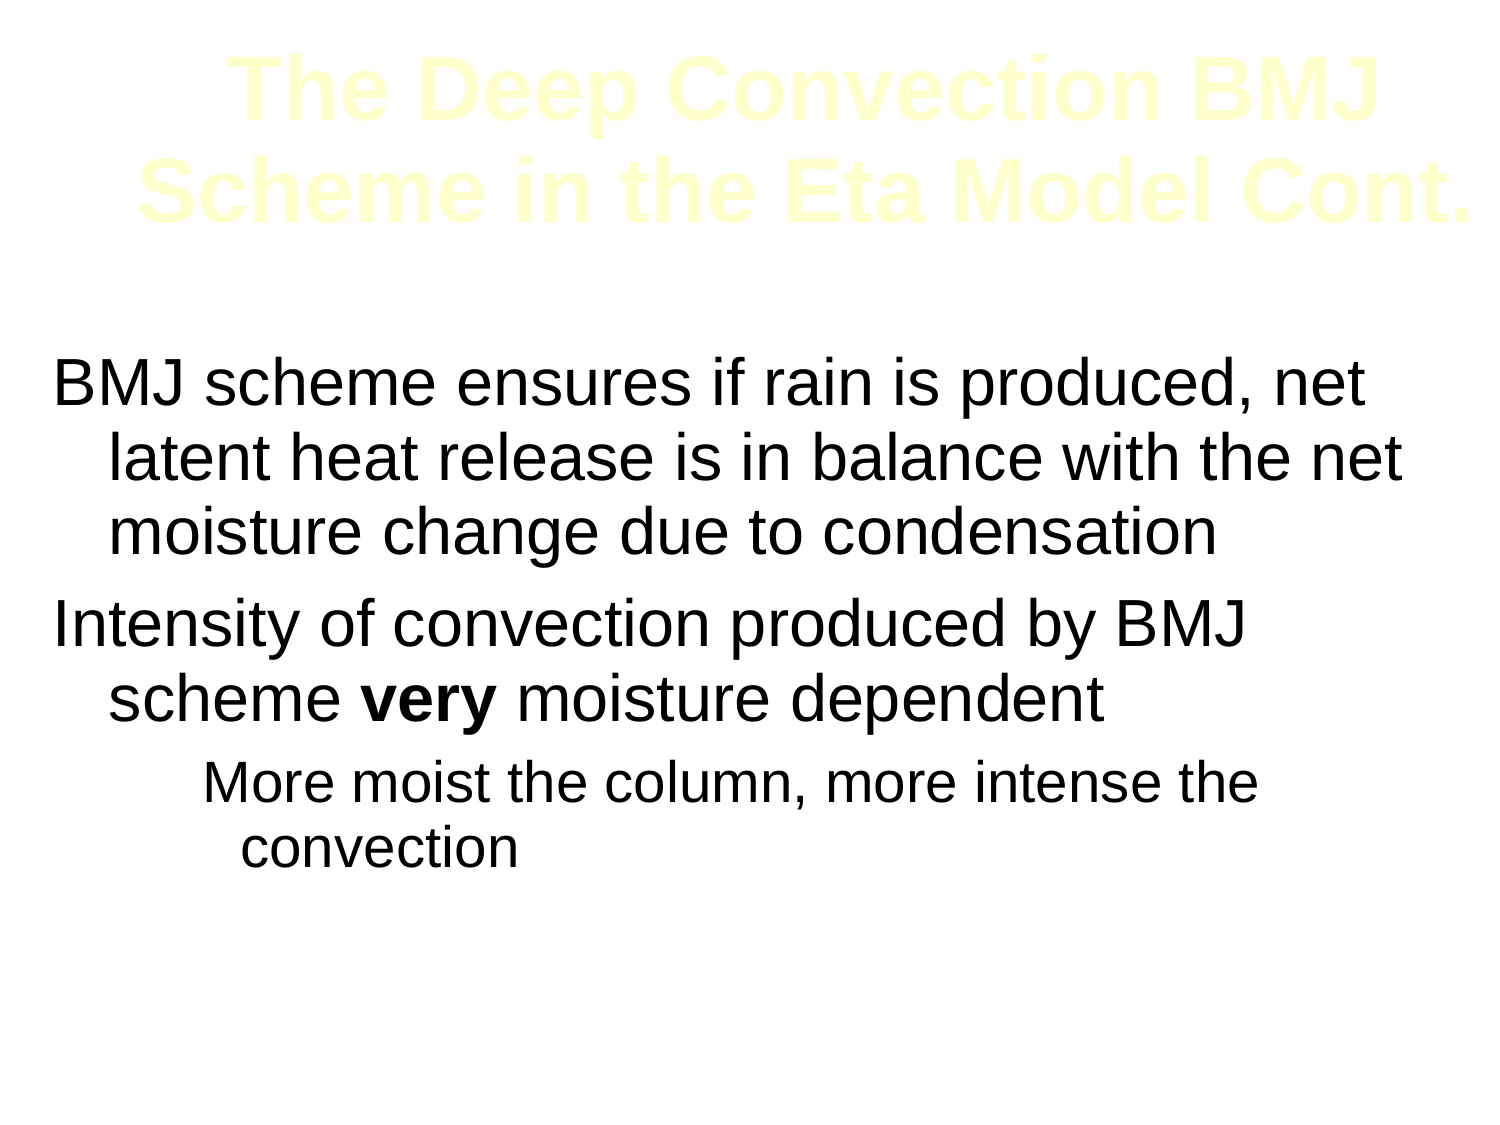

# The Deep Convection BMJ Scheme in the Eta Model Cont.
BMJ scheme ensures if rain is produced, net latent heat release is in balance with the net moisture change due to condensation
Intensity of convection produced by BMJ scheme very moisture dependent
More moist the column, more intense the convection